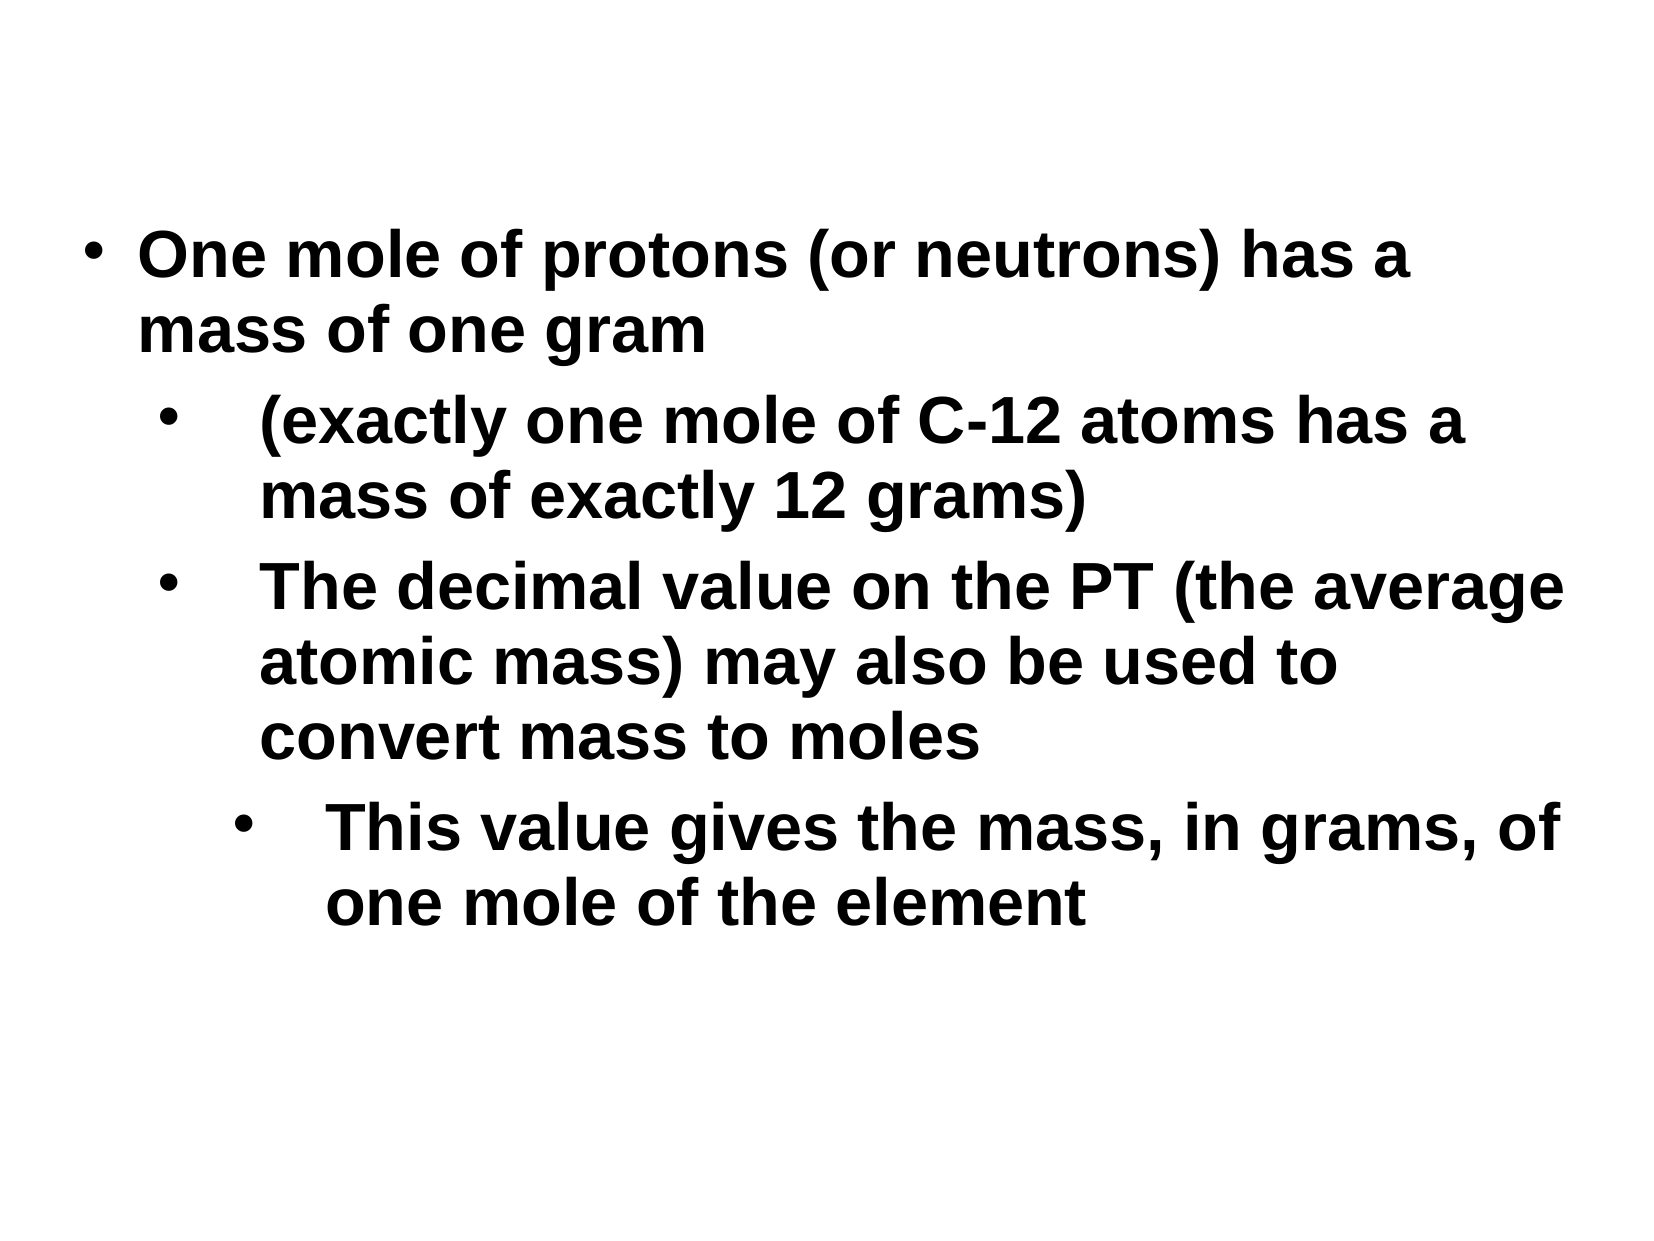

One mole of protons (or neutrons) has a mass of one gram
(exactly one mole of C-12 atoms has a mass of exactly 12 grams)
The decimal value on the PT (the average atomic mass) may also be used to convert mass to moles
This value gives the mass, in grams, of one mole of the element